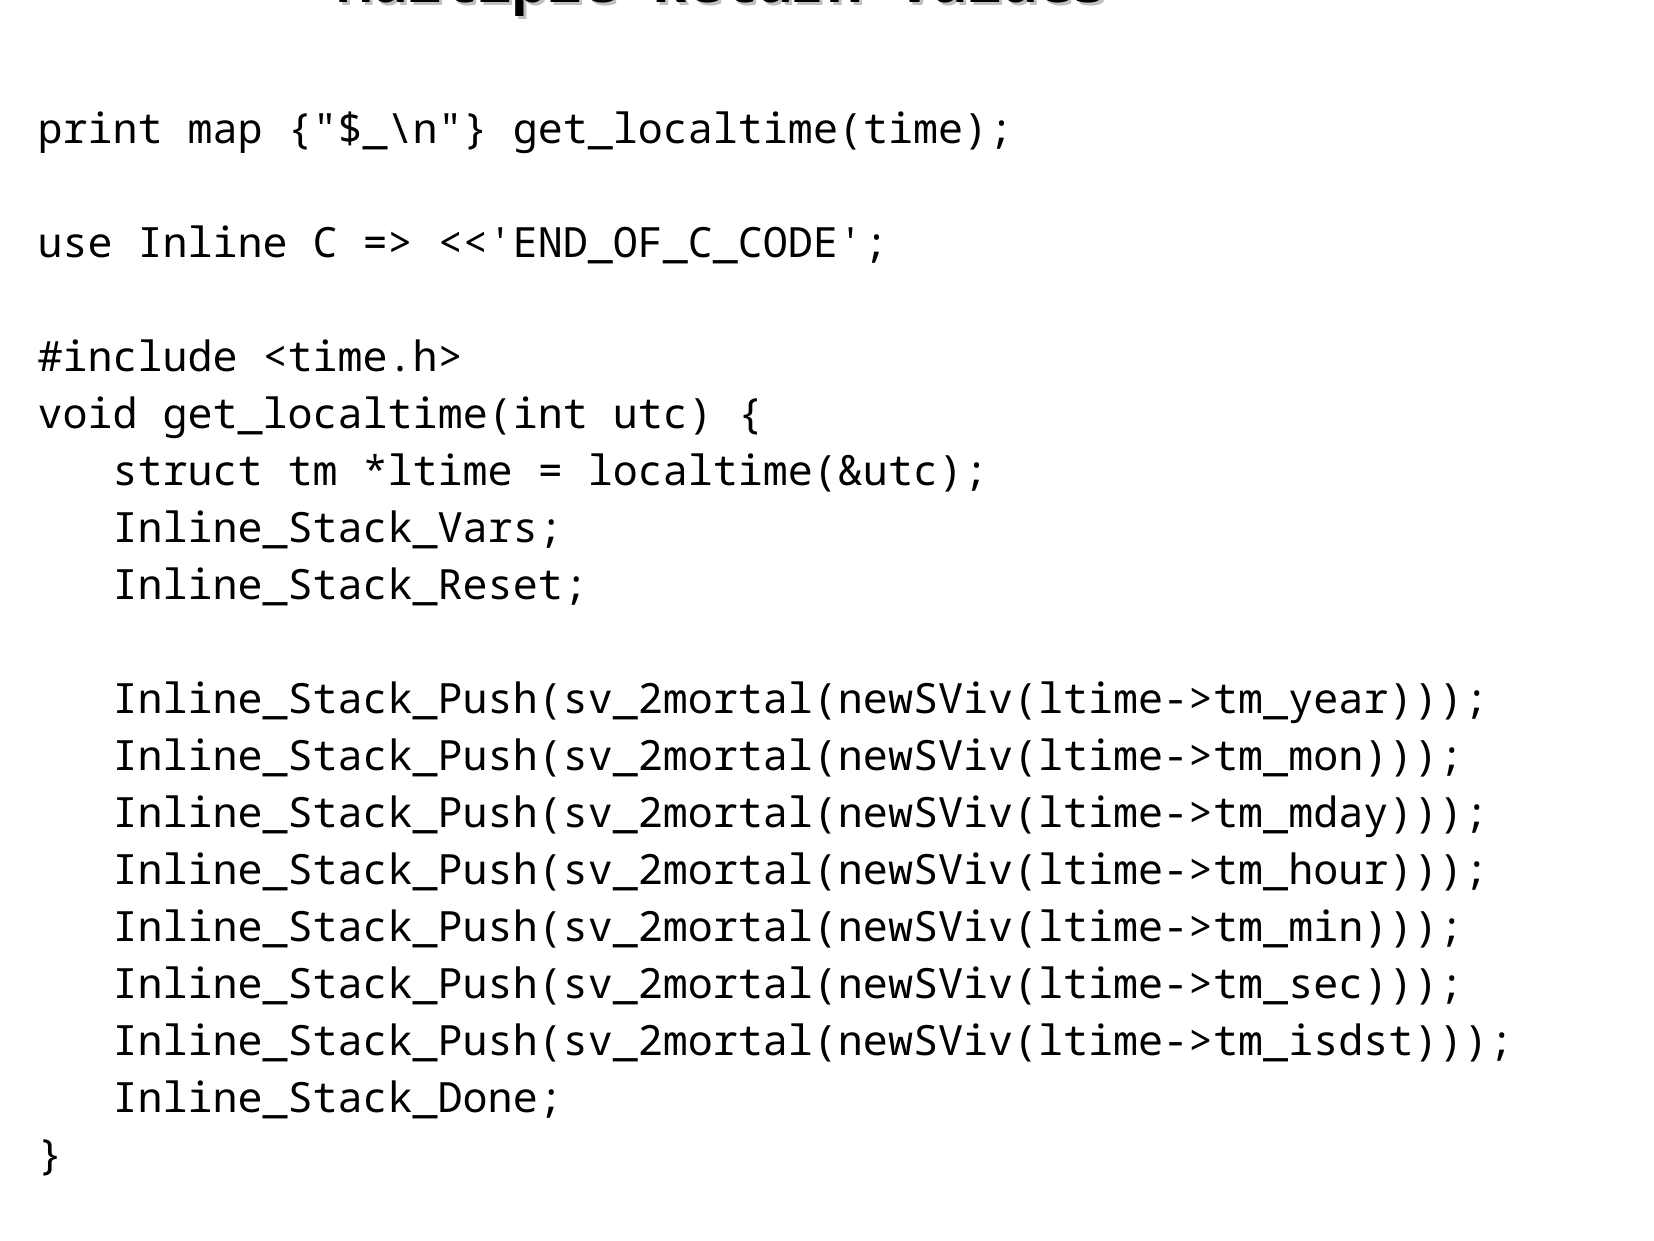

# Multiple Return Values
print map {"$_\n"} get_localtime(time);
use Inline C => <<'END_OF_C_CODE';
#include <time.h>
void get_localtime(int utc) {
	struct tm *ltime = localtime(&utc);
	Inline_Stack_Vars;
	Inline_Stack_Reset;
	Inline_Stack_Push(sv_2mortal(newSViv(ltime->tm_year)));
	Inline_Stack_Push(sv_2mortal(newSViv(ltime->tm_mon)));
	Inline_Stack_Push(sv_2mortal(newSViv(ltime->tm_mday)));
	Inline_Stack_Push(sv_2mortal(newSViv(ltime->tm_hour)));
	Inline_Stack_Push(sv_2mortal(newSViv(ltime->tm_min)));
	Inline_Stack_Push(sv_2mortal(newSViv(ltime->tm_sec)));
	Inline_Stack_Push(sv_2mortal(newSViv(ltime->tm_isdst)));
	Inline_Stack_Done;
}
END_OF_C_CODE